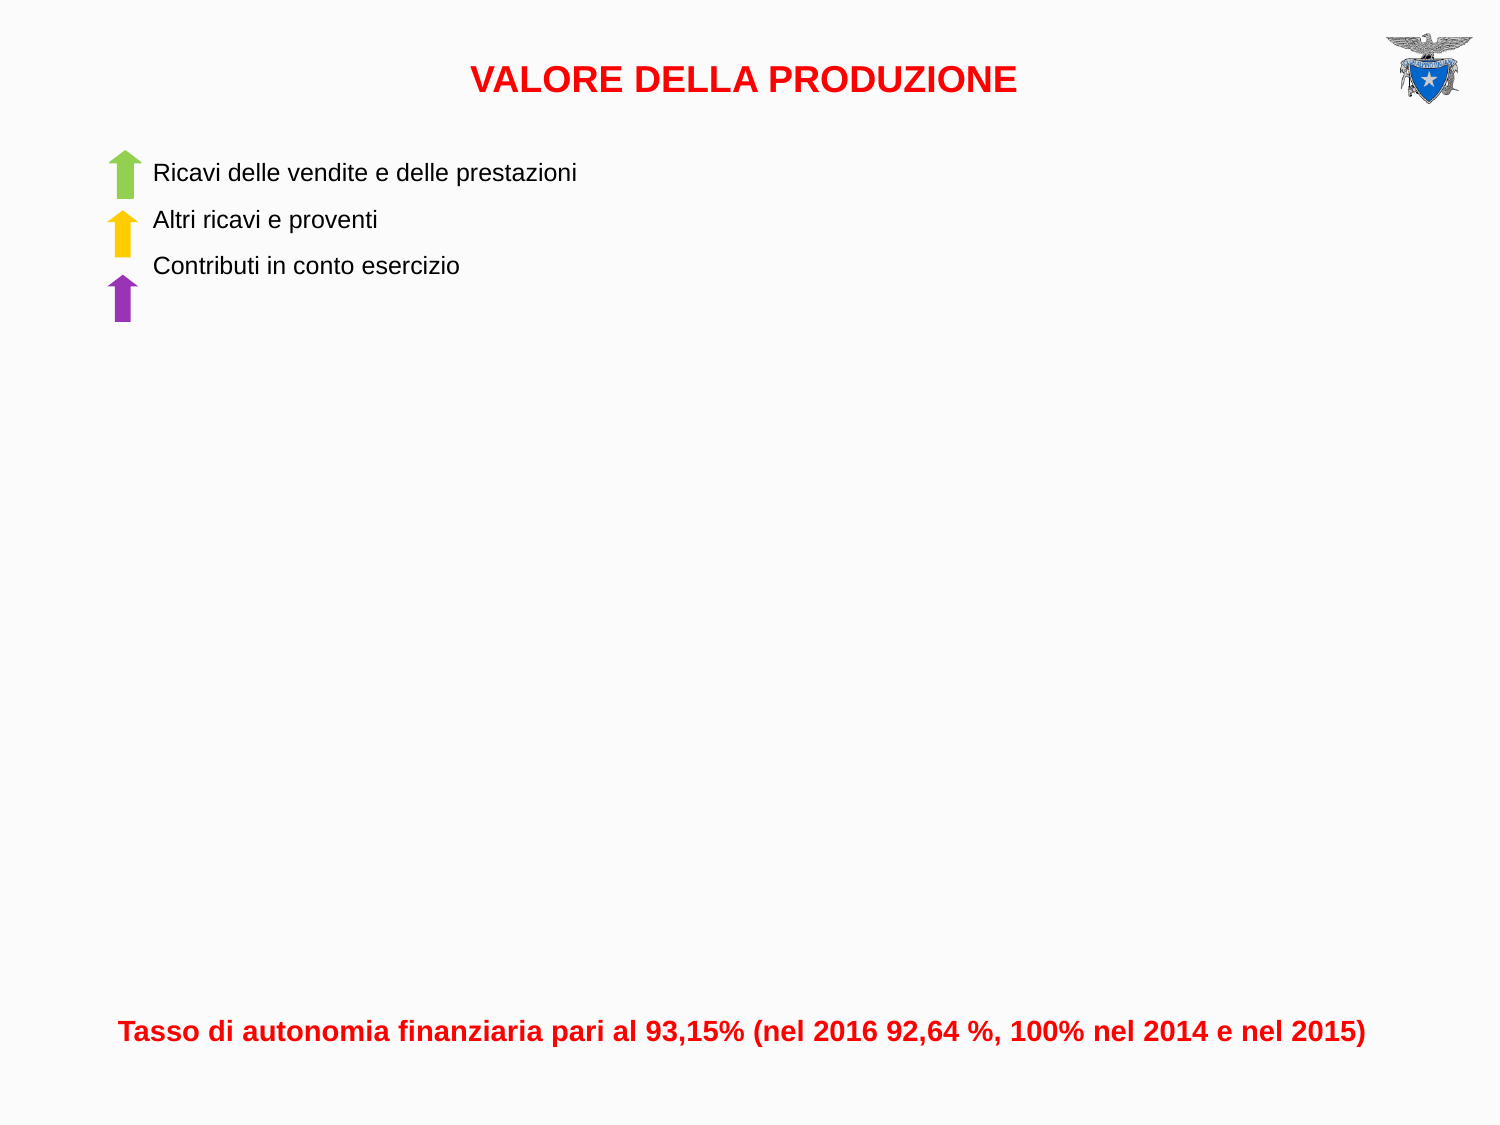

VALORE DELLA PRODUZIONE
Ricavi delle vendite e delle prestazioni
Altri ricavi e proventi
Contributi in conto esercizio
Tasso di autonomia finanziaria pari al 93,15% (nel 2016 92,64 %, 100% nel 2014 e nel 2015)